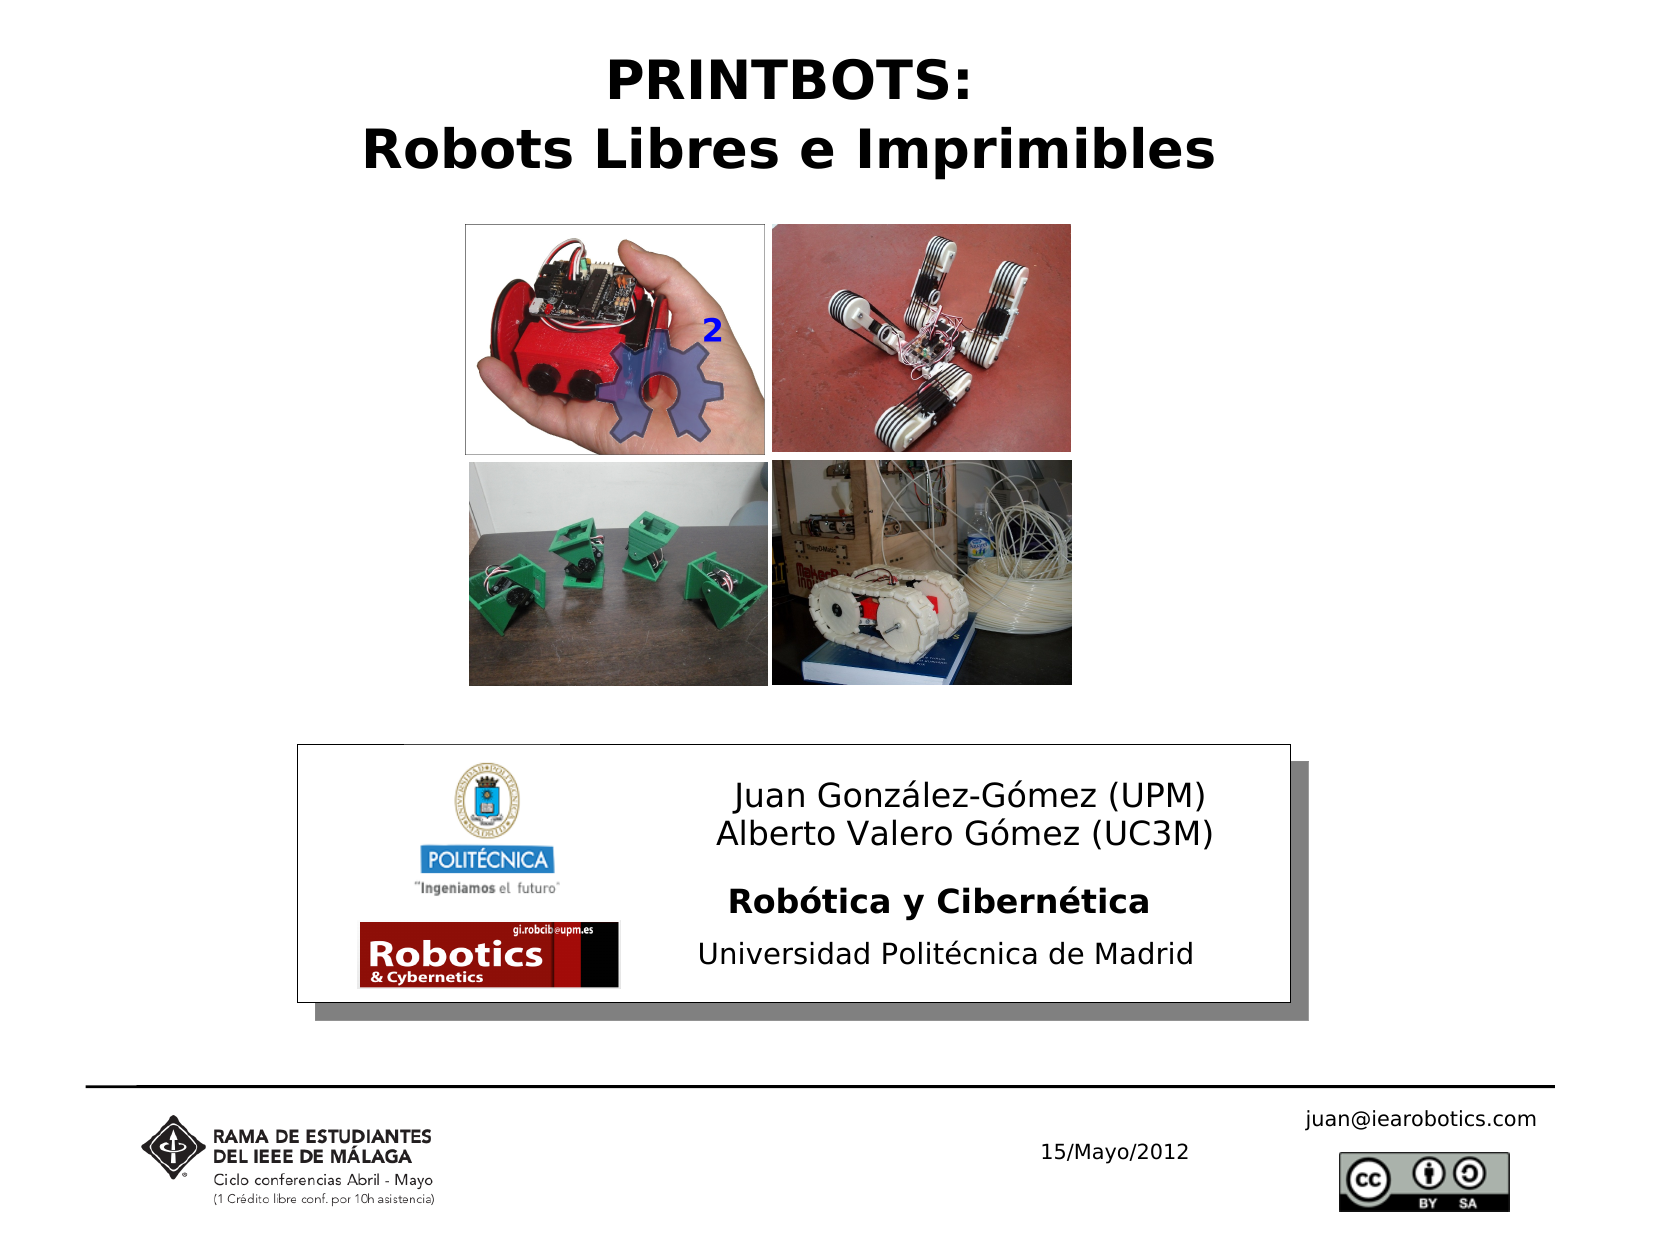

PRINTBOTS:
Robots Libres e Imprimibles
Juan González-Gómez (UPM)
Alberto Valero Gómez (UC3M)
Robótica y Cibernética
Universidad Politécnica de Madrid
juan@iearobotics.com
15/Mayo/2012